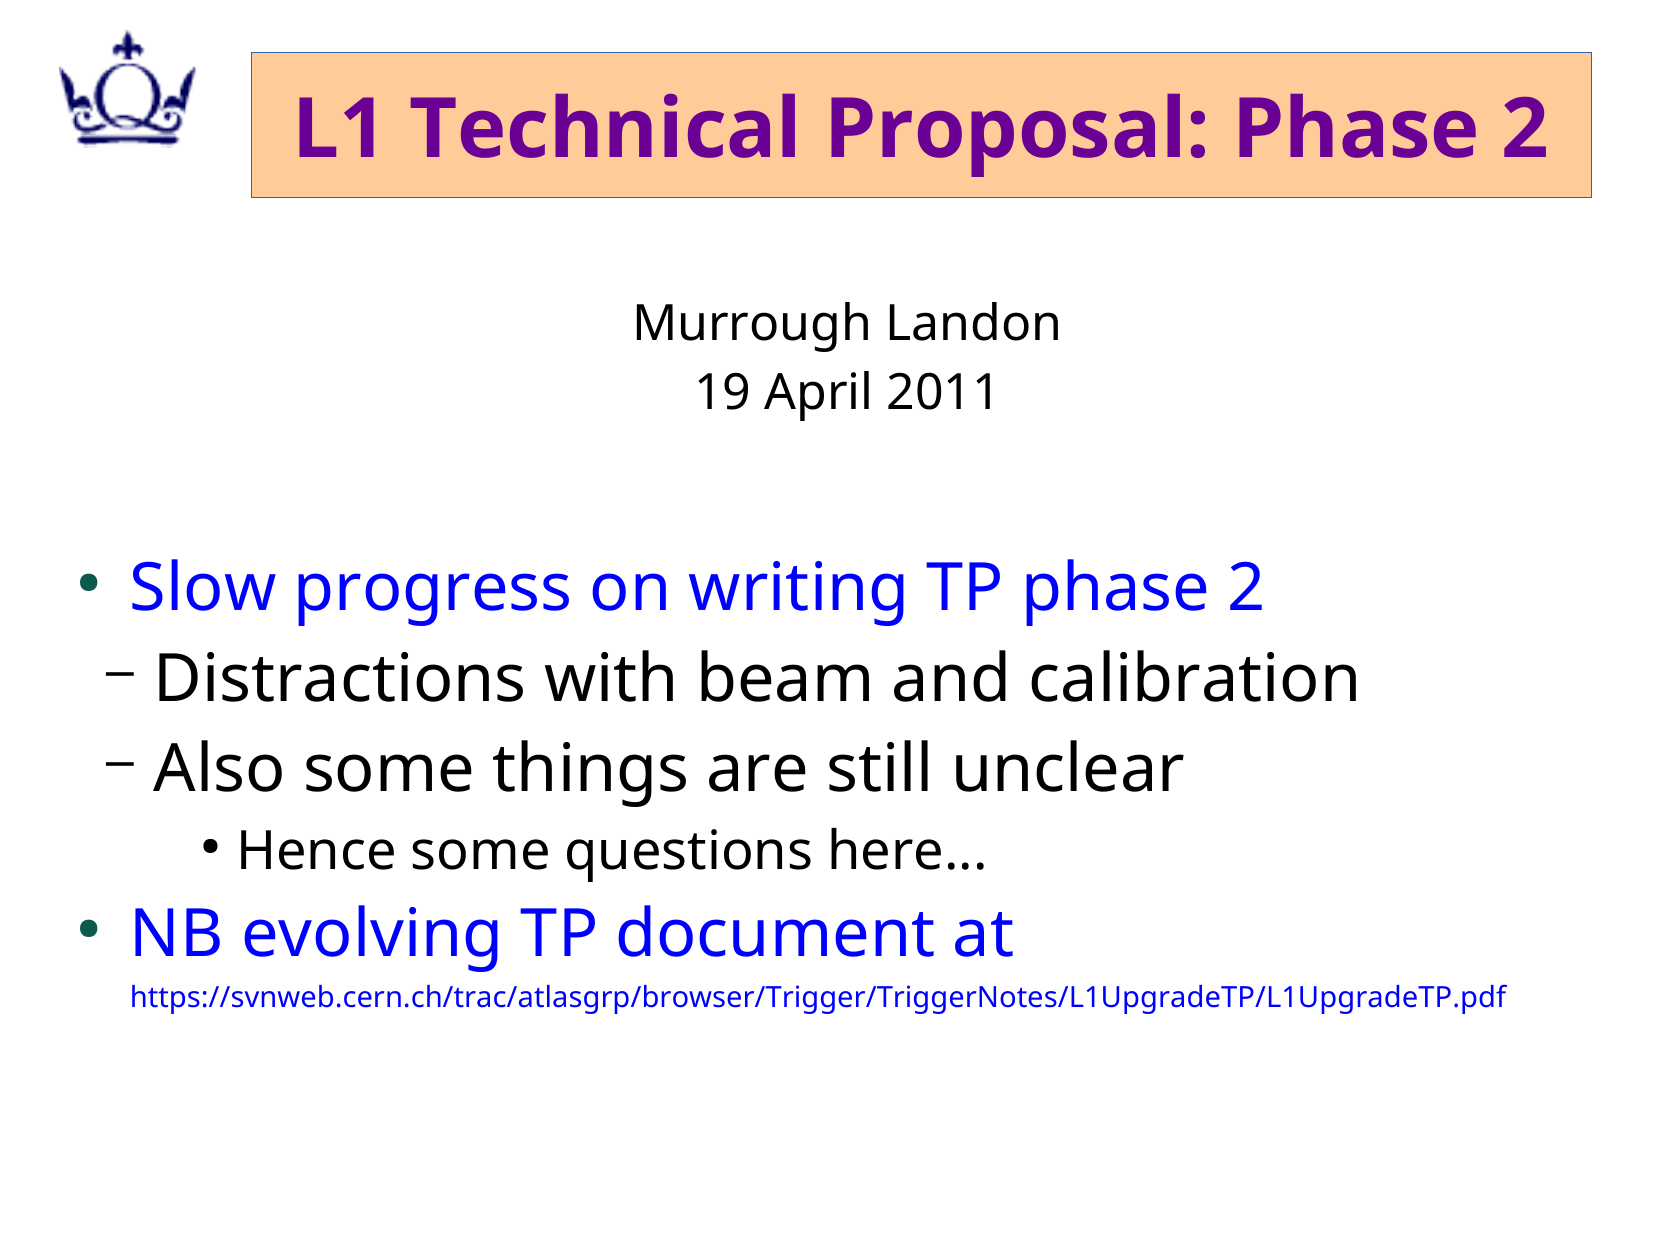

# L1 Technical Proposal: Phase 2
Murrough Landon
19 April 2011
Slow progress on writing TP phase 2
Distractions with beam and calibration
Also some things are still unclear
Hence some questions here...
NB evolving TP document at https://svnweb.cern.ch/trac/atlasgrp/browser/Trigger/TriggerNotes/L1UpgradeTP/L1UpgradeTP.pdf